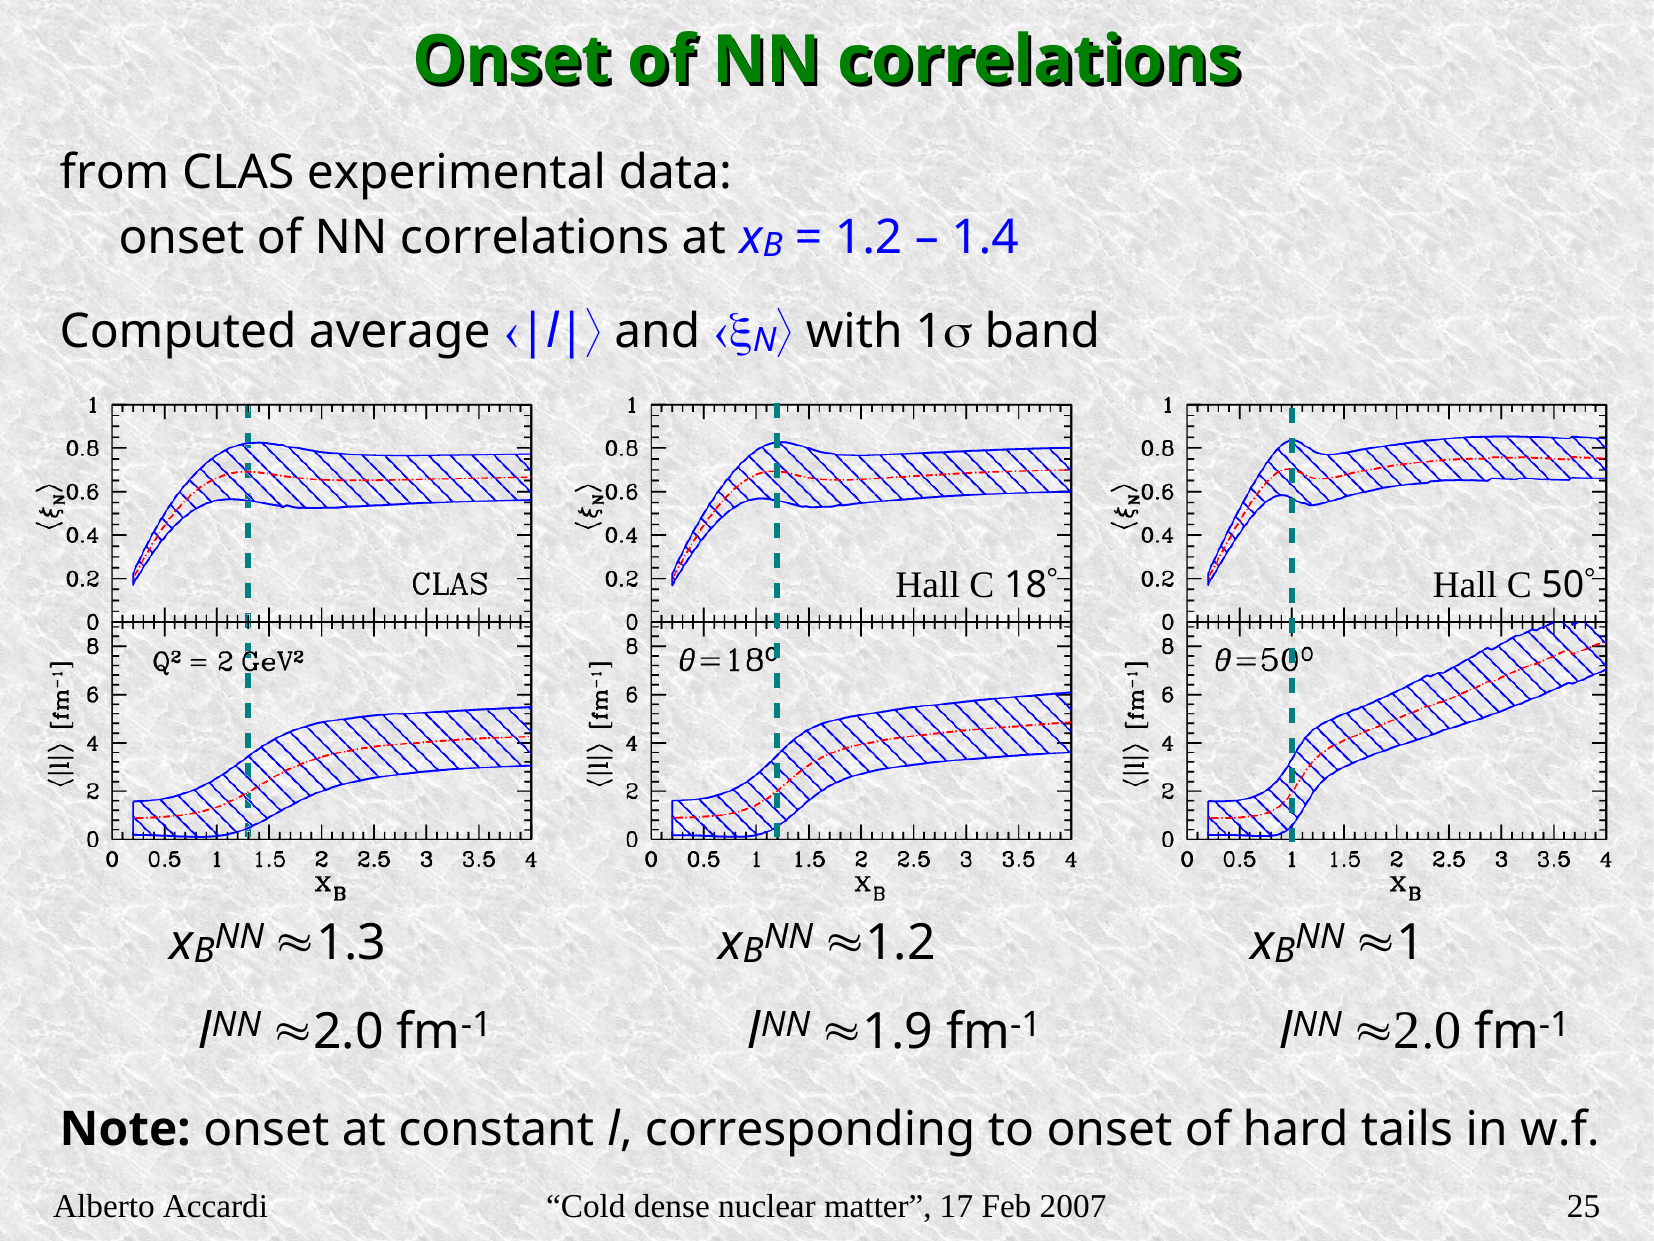

Onset of NN correlations
from CLAS experimental data:
onset of NN correlations at xB = 1.2 – 1.4
Computed average |l| and xN with 1s band
xBNN 1.3
lNN 2.0 fm-1
Hall C 50
xBNN 1
lNN 2.0 fm-1
Note: onset at constant l, corresponding to onset of hard tails in w.f.
Hall C 18
xBNN 1.2
lNN 1.9 fm-1
Alberto Accardi
Padova U.
25